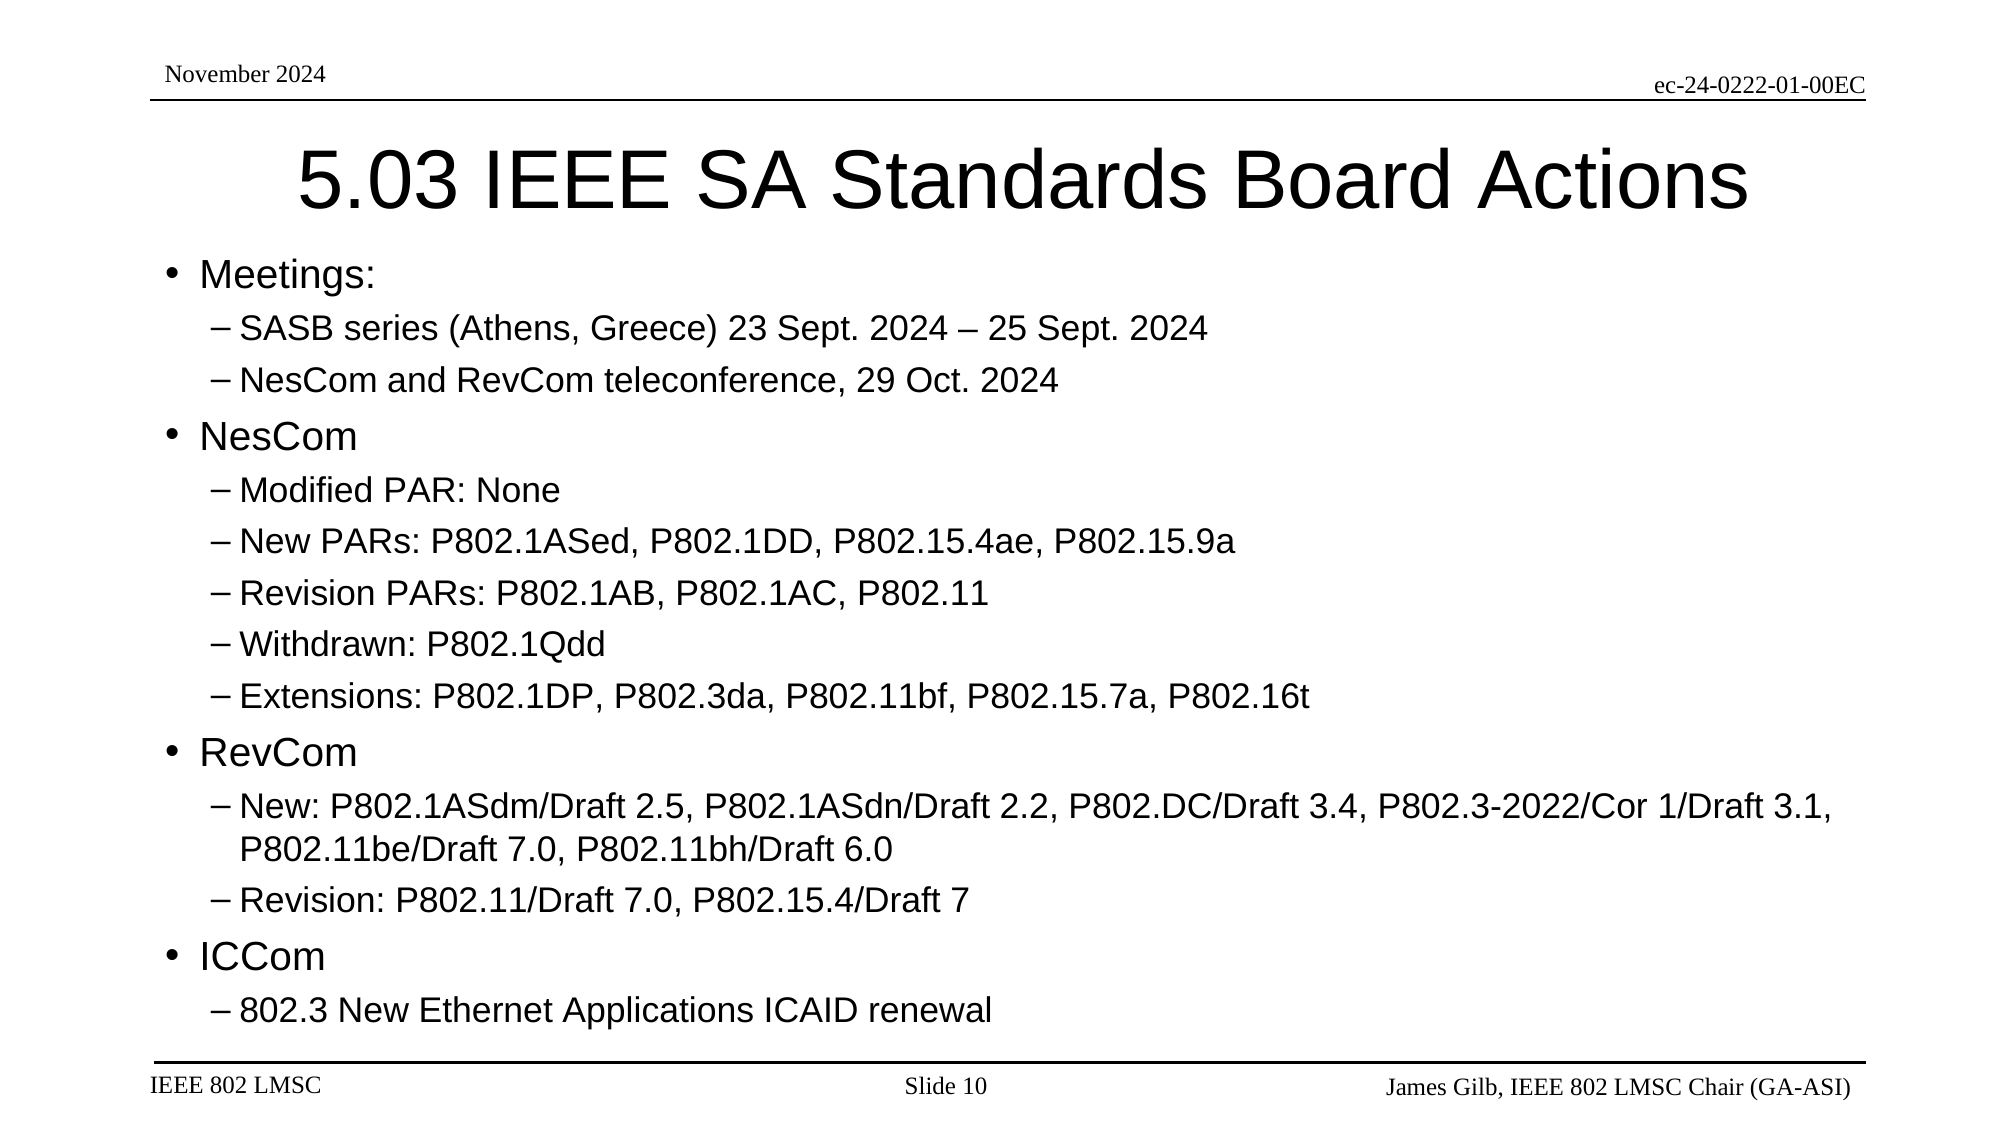

# 5.03 IEEE SA Standards Board Actions
Meetings:
SASB series (Athens, Greece) 23 Sept. 2024 – 25 Sept. 2024
NesCom and RevCom teleconference, 29 Oct. 2024
NesCom
Modified PAR: None
New PARs: P802.1ASed, P802.1DD, P802.15.4ae, P802.15.9a
Revision PARs: P802.1AB, P802.1AC, P802.11
Withdrawn: P802.1Qdd
Extensions: P802.1DP, P802.3da, P802.11bf, P802.15.7a, P802.16t
RevCom
New: P802.1ASdm/Draft 2.5, P802.1ASdn/Draft 2.2, P802.DC/Draft 3.4, P802.3-2022/Cor 1/Draft 3.1, P802.11be/Draft 7.0, P802.11bh/Draft 6.0
Revision: P802.11/Draft 7.0, P802.15.4/Draft 7
ICCom
802.3 New Ethernet Applications ICAID renewal
10